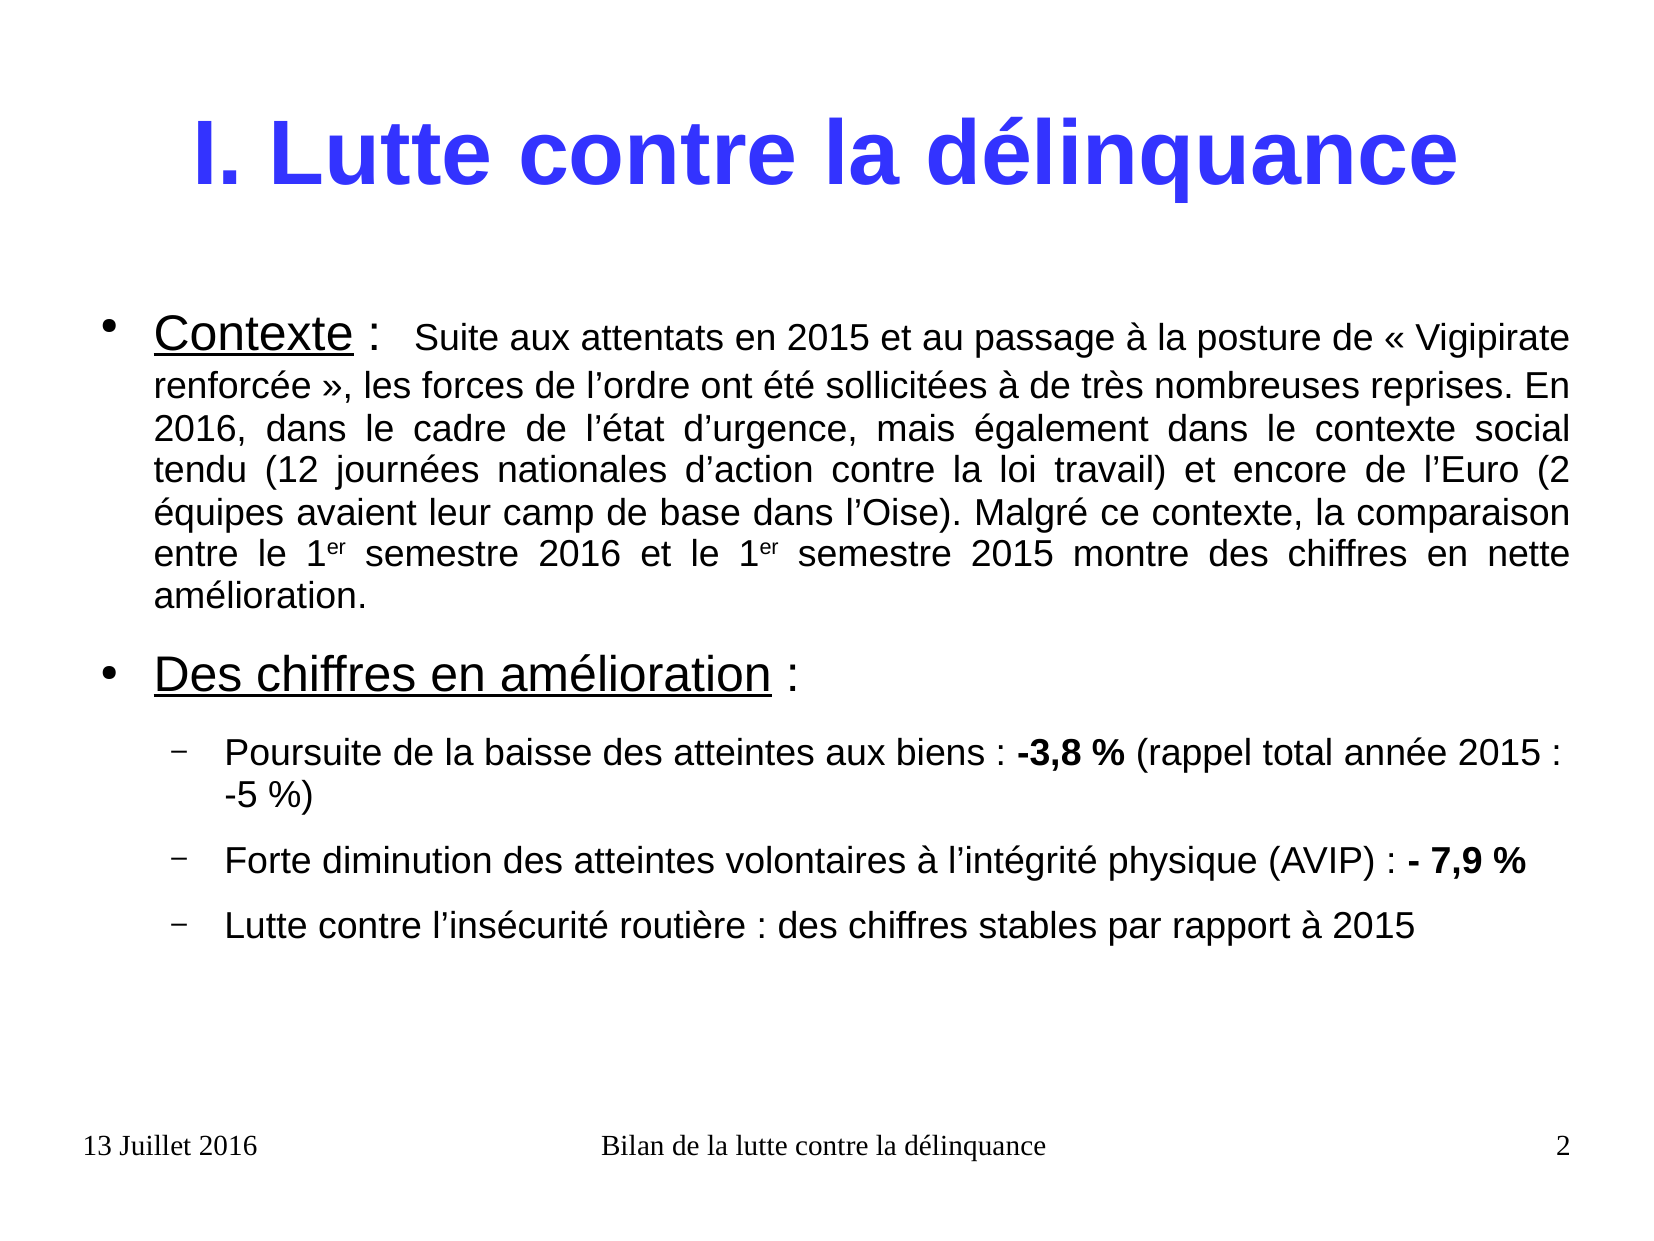

# I. Lutte contre la délinquance
Contexte : Suite aux attentats en 2015 et au passage à la posture de « Vigipirate renforcée », les forces de l’ordre ont été sollicitées à de très nombreuses reprises. En 2016, dans le cadre de l’état d’urgence, mais également dans le contexte social tendu (12 journées nationales d’action contre la loi travail) et encore de l’Euro (2 équipes avaient leur camp de base dans l’Oise). Malgré ce contexte, la comparaison entre le 1er semestre 2016 et le 1er semestre 2015 montre des chiffres en nette amélioration.
Des chiffres en amélioration :
Poursuite de la baisse des atteintes aux biens : -3,8 % (rappel total année 2015 : -5 %)
Forte diminution des atteintes volontaires à l’intégrité physique (AVIP) : - 7,9 %
Lutte contre l’insécurité routière : des chiffres stables par rapport à 2015
13 Juillet 2016
Bilan de la lutte contre la délinquance
2